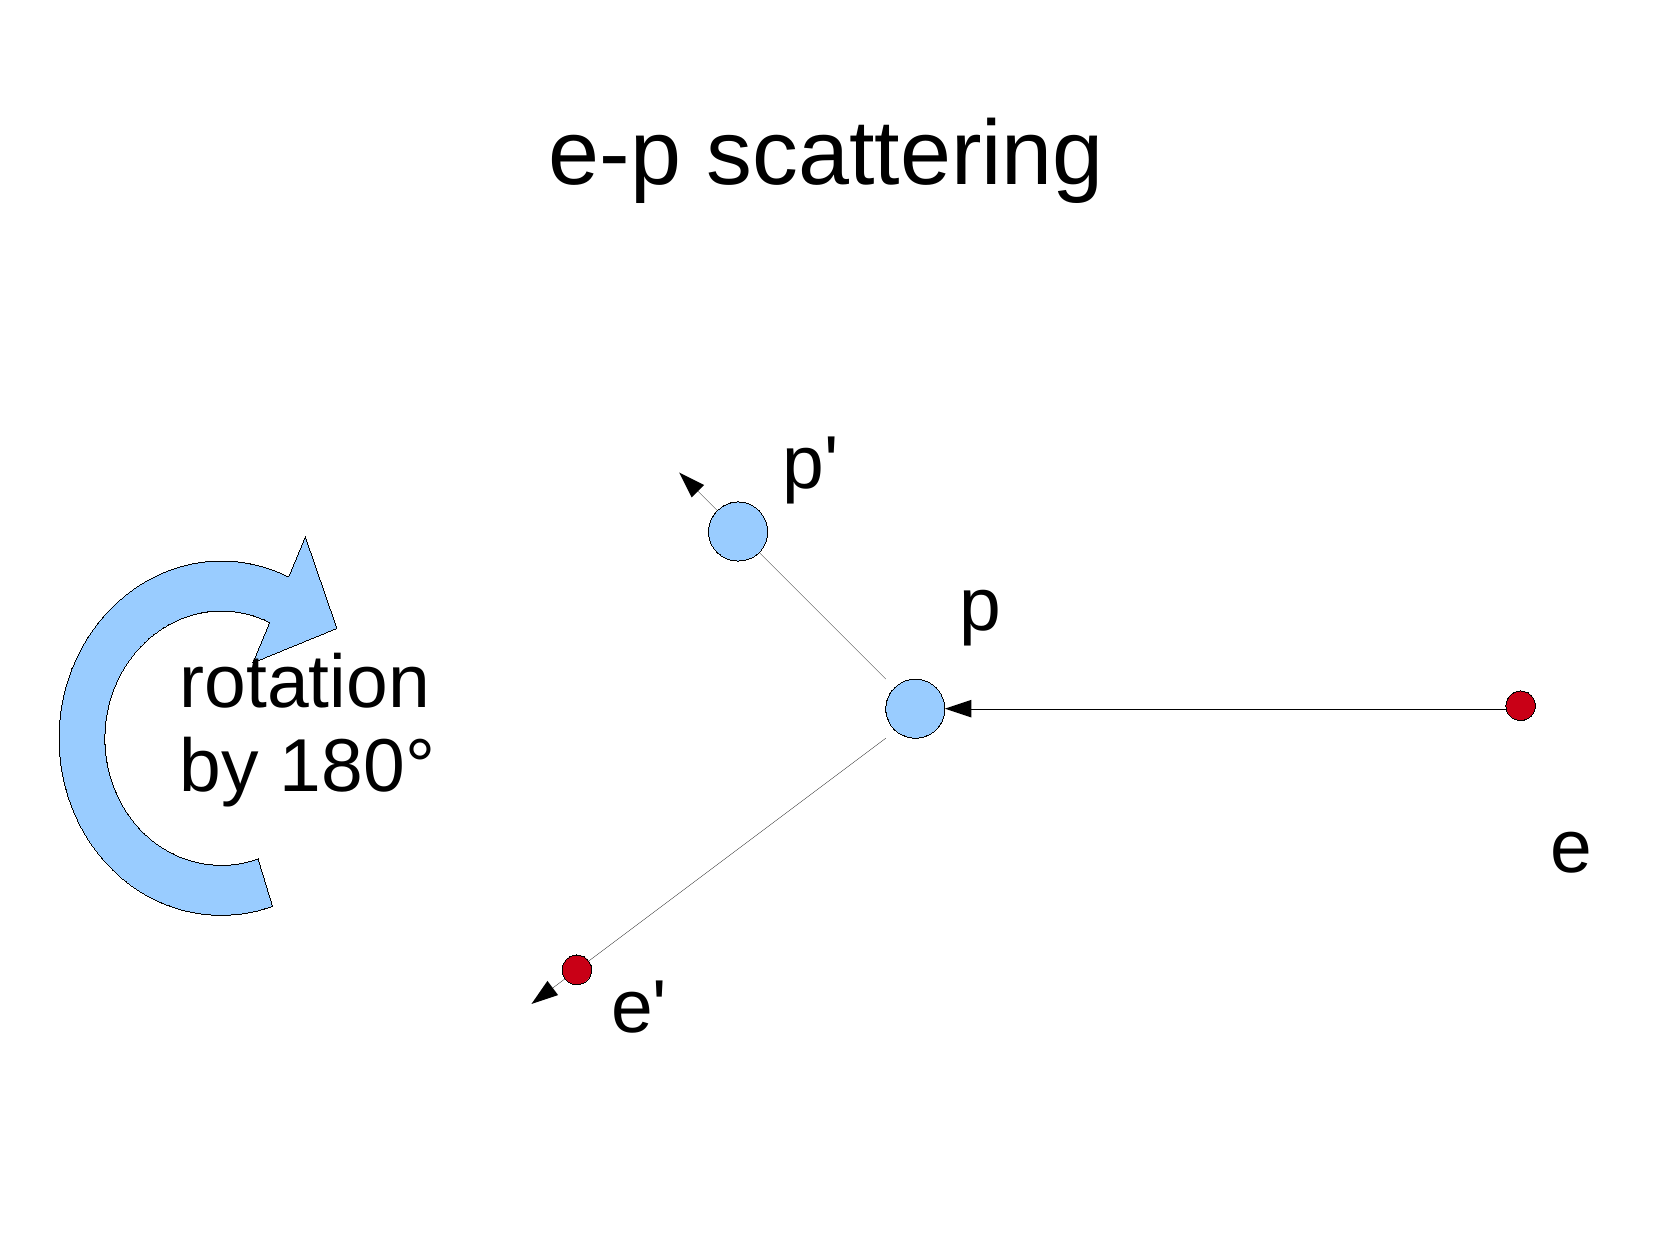

# e-p scattering
p'
p
rotation
by 180°
e
e'